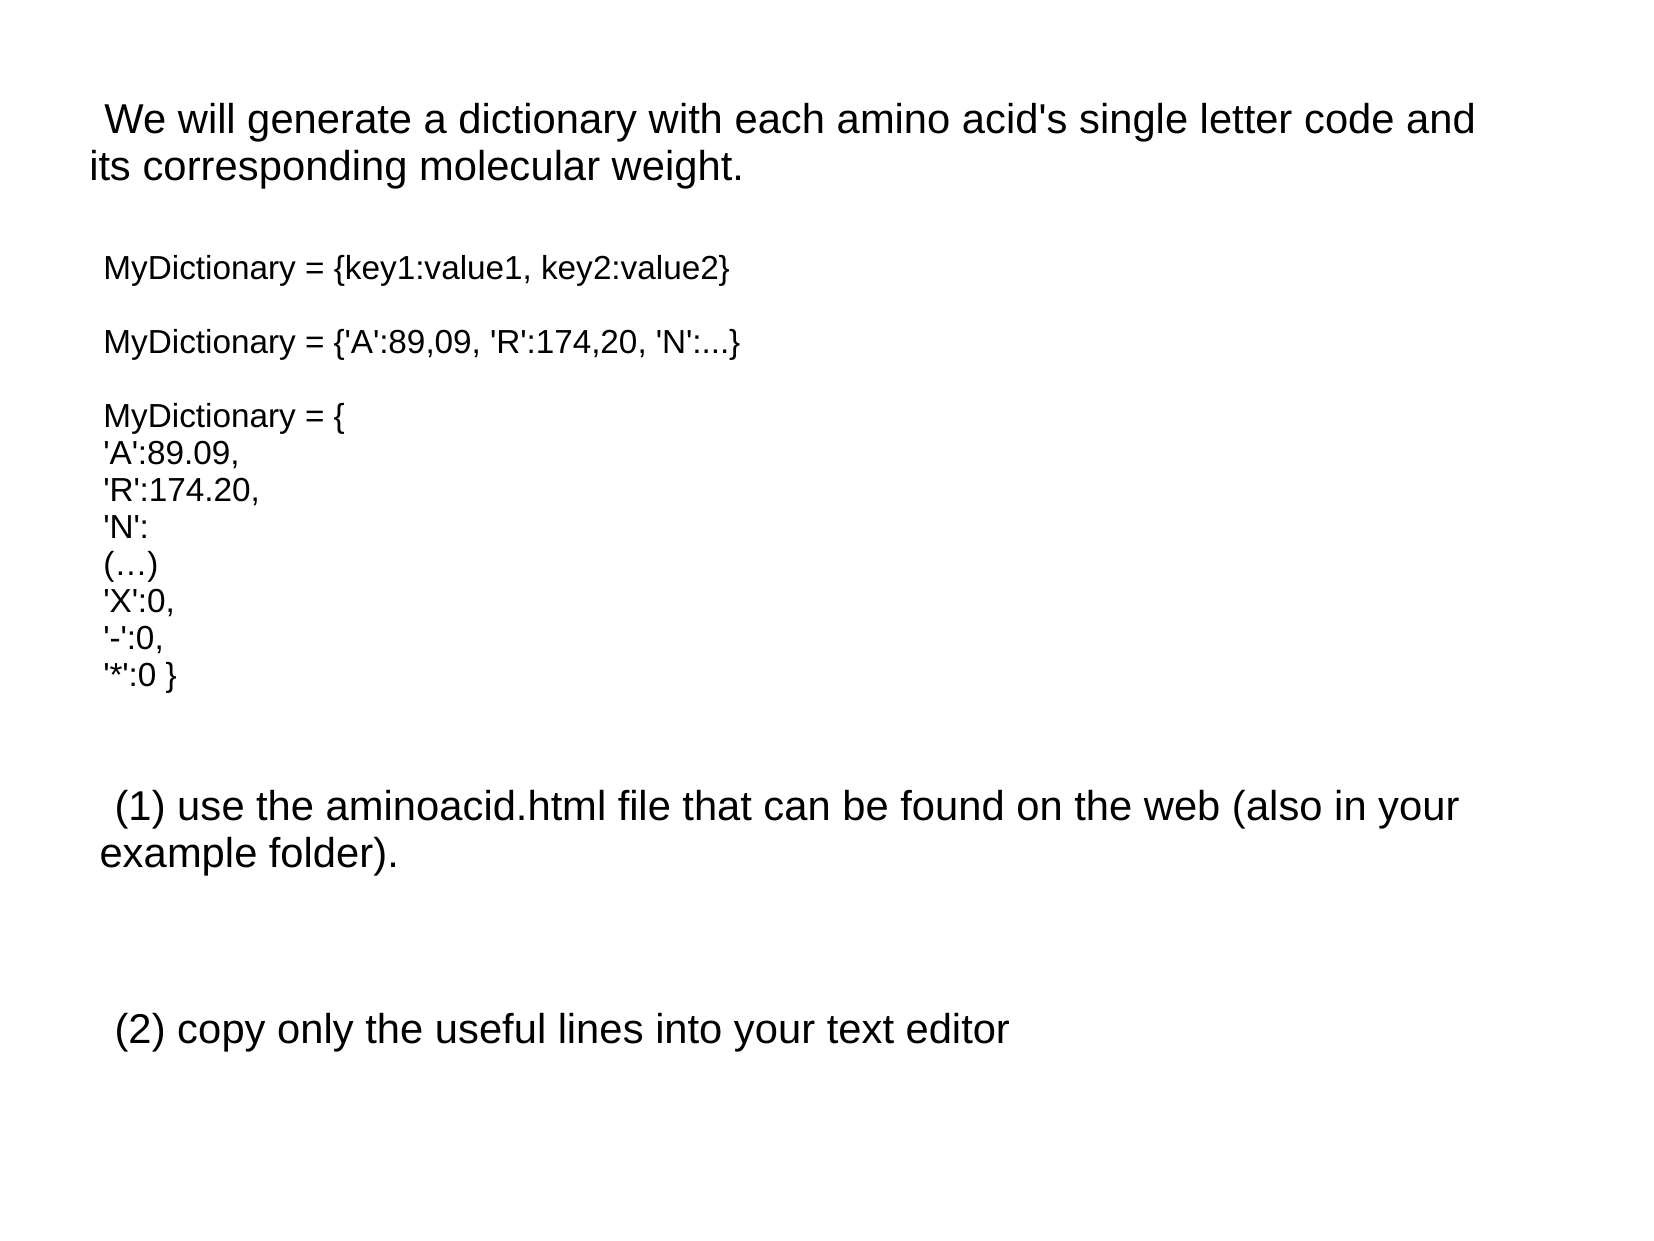

We will generate a dictionary with each amino acid's single letter code and its corresponding molecular weight.
MyDictionary = {key1:value1, key2:value2}
MyDictionary = {'A':89,09, 'R':174,20, 'N':...}
MyDictionary = {
'A':89.09,
'R':174.20,
'N':
(…)
'X':0,
'-':0,
'*':0 }
(1) use the aminoacid.html file that can be found on the web (also in your example folder).
(2) copy only the useful lines into your text editor